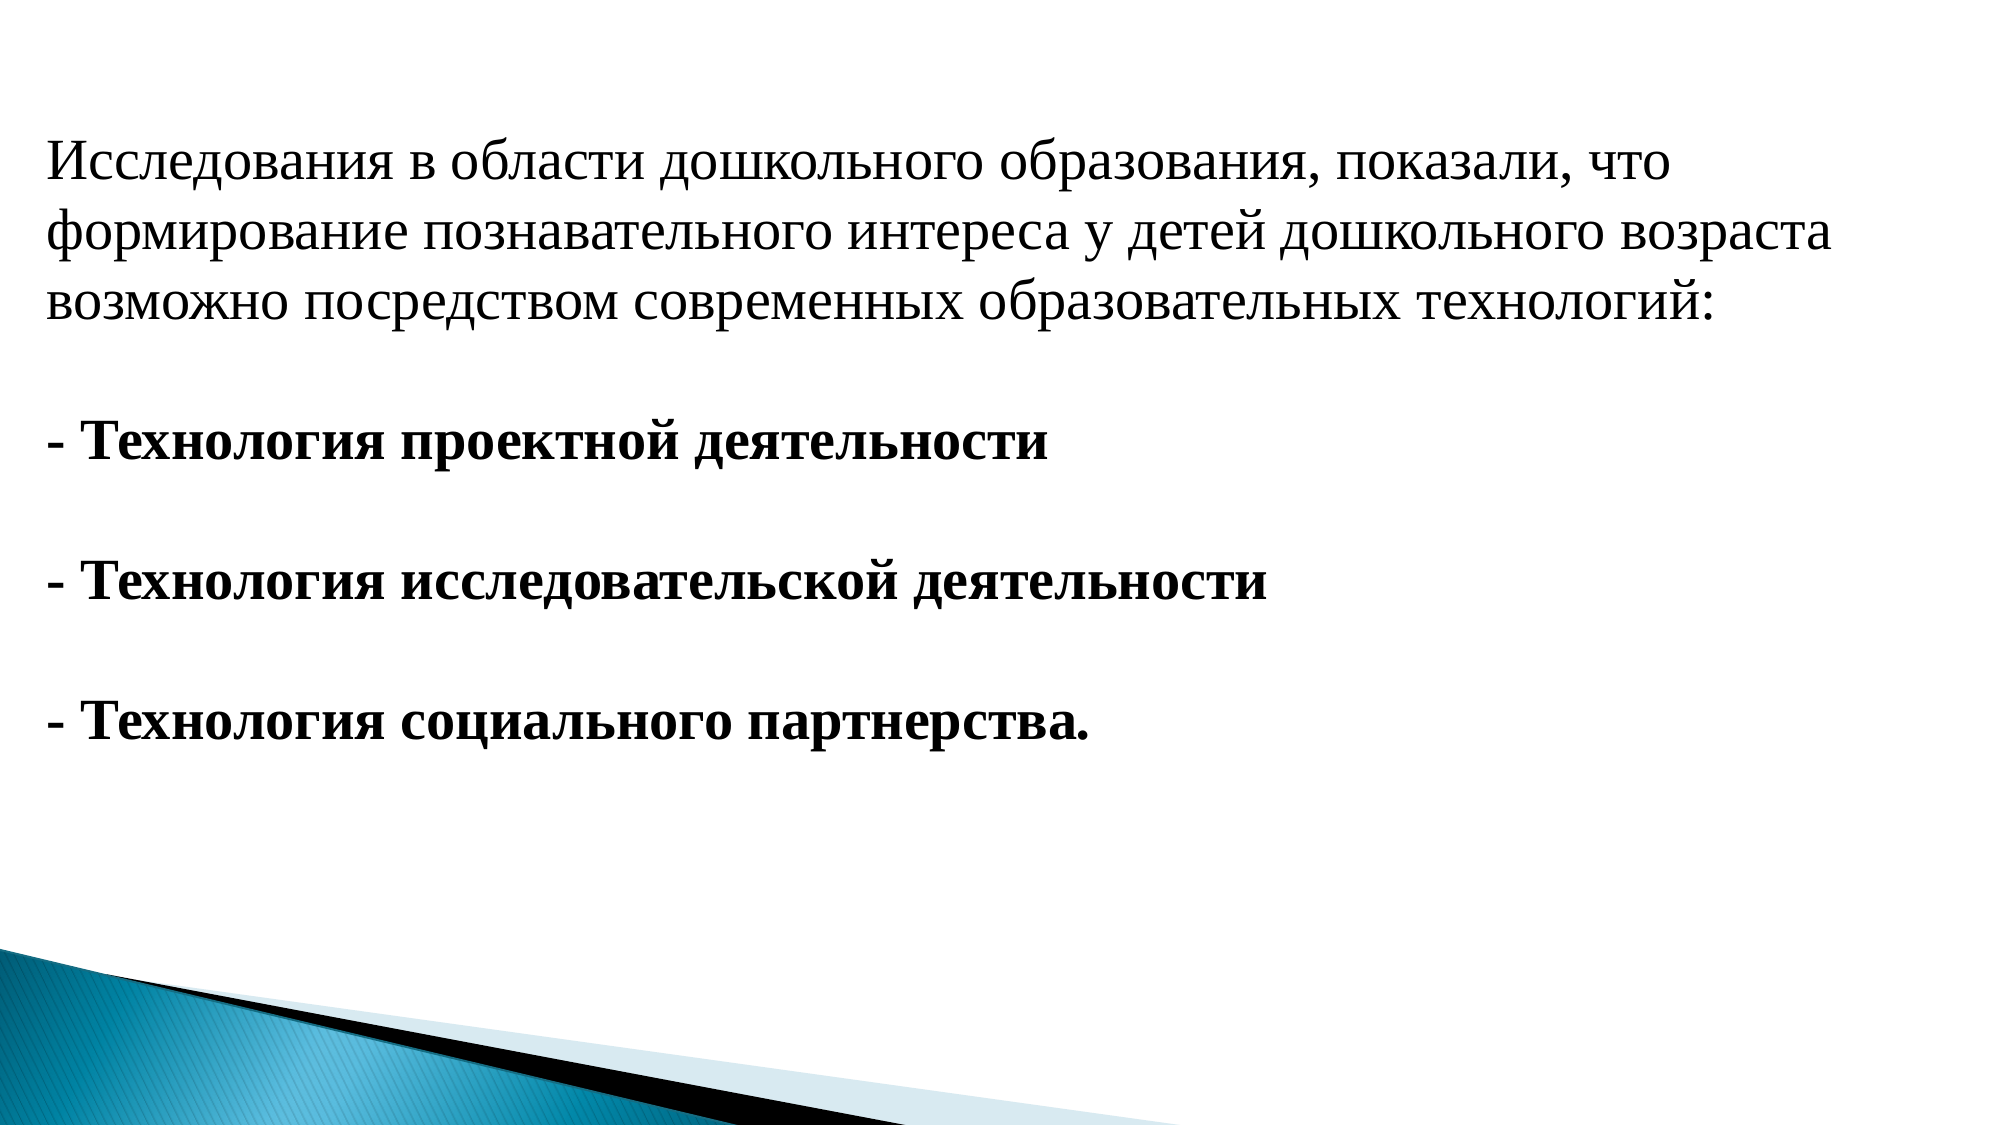

Исследования в области дошкольного образования, показали, что формирование познавательного интереса у детей дошкольного возраста возможно посредством современных образовательных технологий:
- Технология проектной деятельности
- Технология исследовательской деятельности
- Технология социального партнерства.